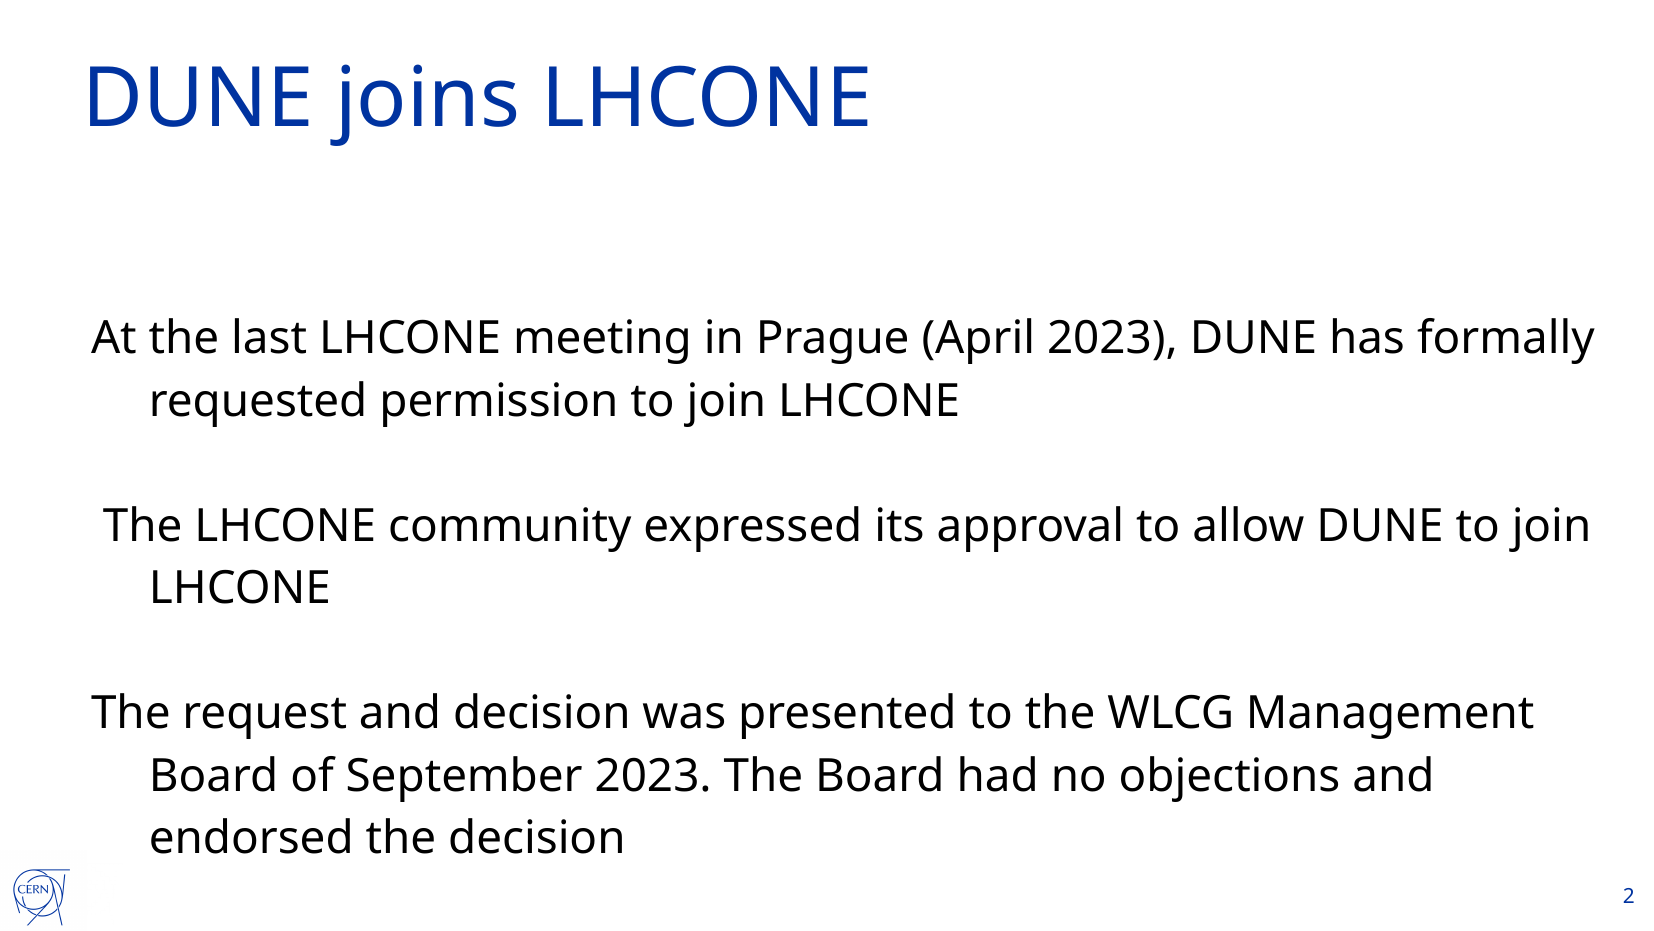

# DUNE joins LHCONE
At the last LHCONE meeting in Prague (April 2023), DUNE has formally requested permission to join LHCONE
 The LHCONE community expressed its approval to allow DUNE to join LHCONE
The request and decision was presented to the WLCG Management Board of September 2023. The Board had no objections and endorsed the decision